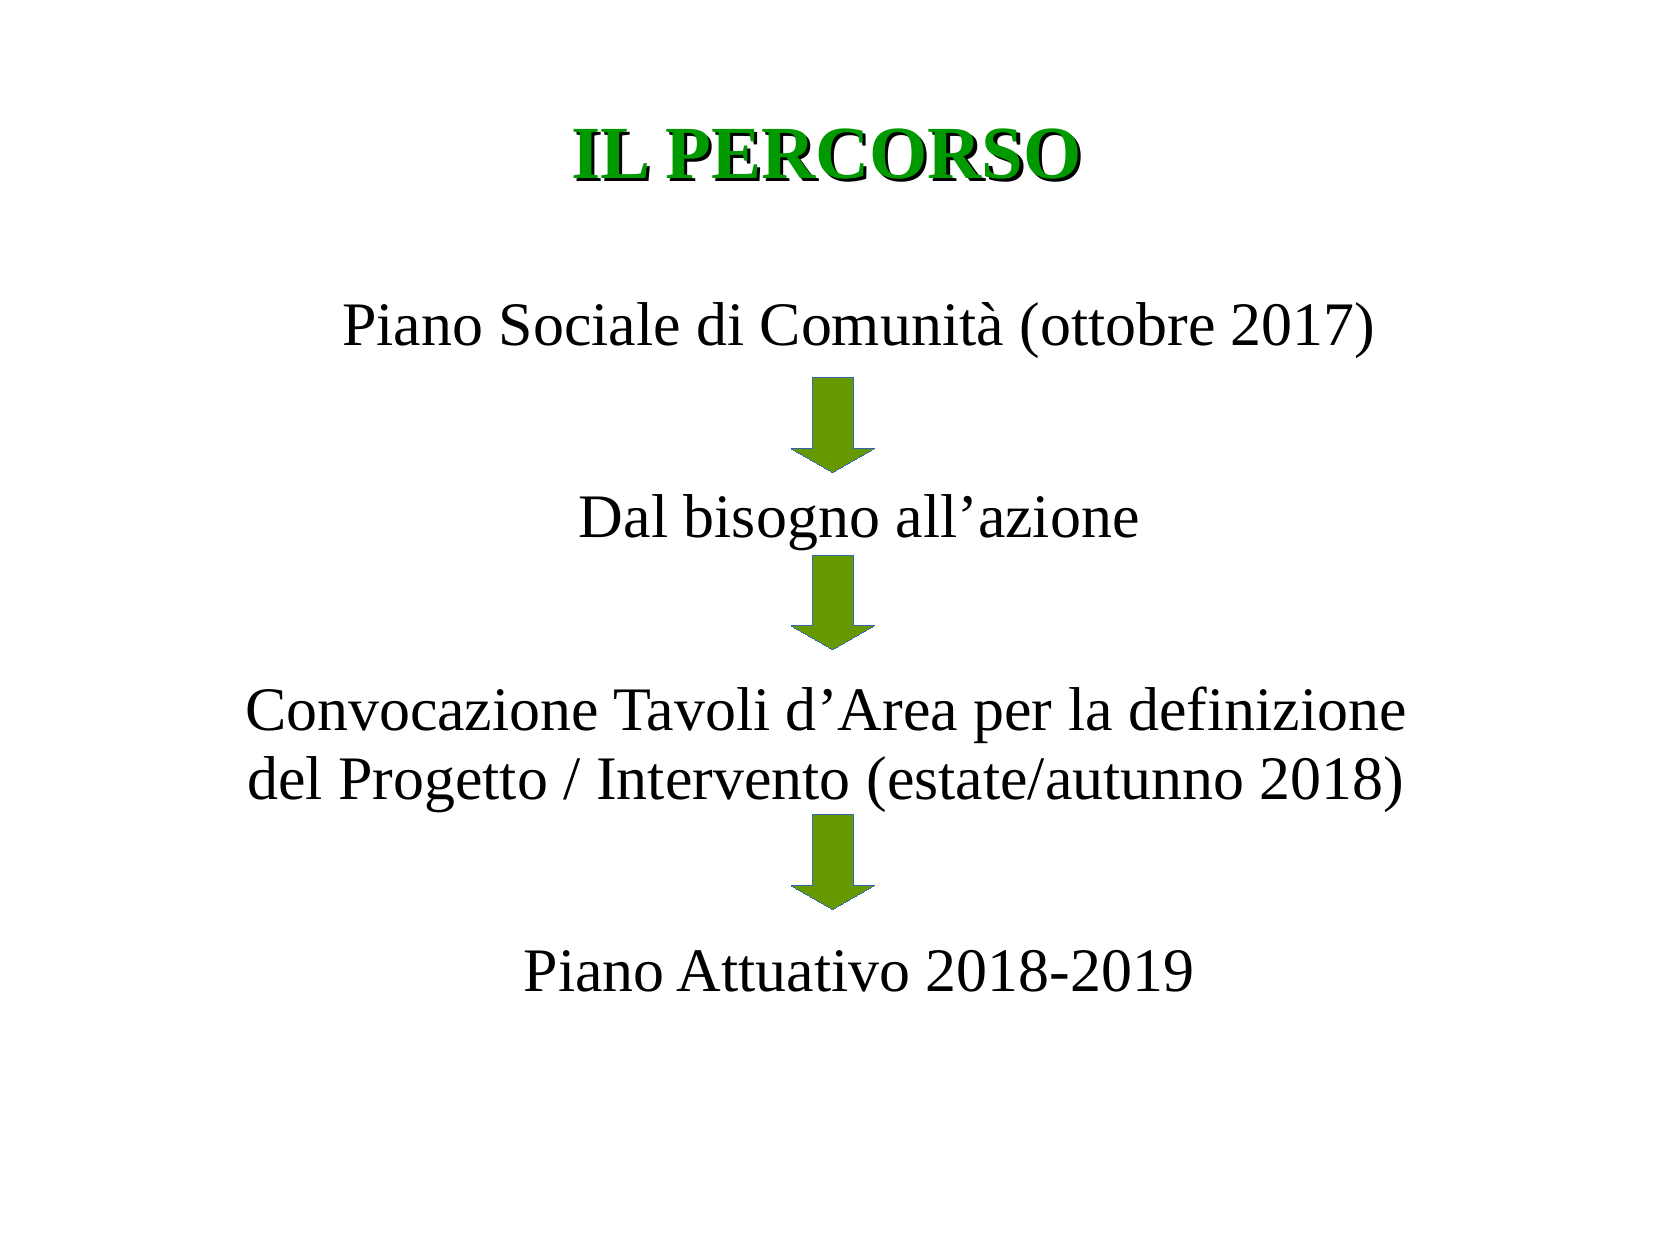

# IL PERCORSO
Piano Sociale di Comunità (ottobre 2017)
Dal bisogno all’azione
Convocazione Tavoli d’Area per la definizione
del Progetto / Intervento (estate/autunno 2018)
Piano Attuativo 2018-2019